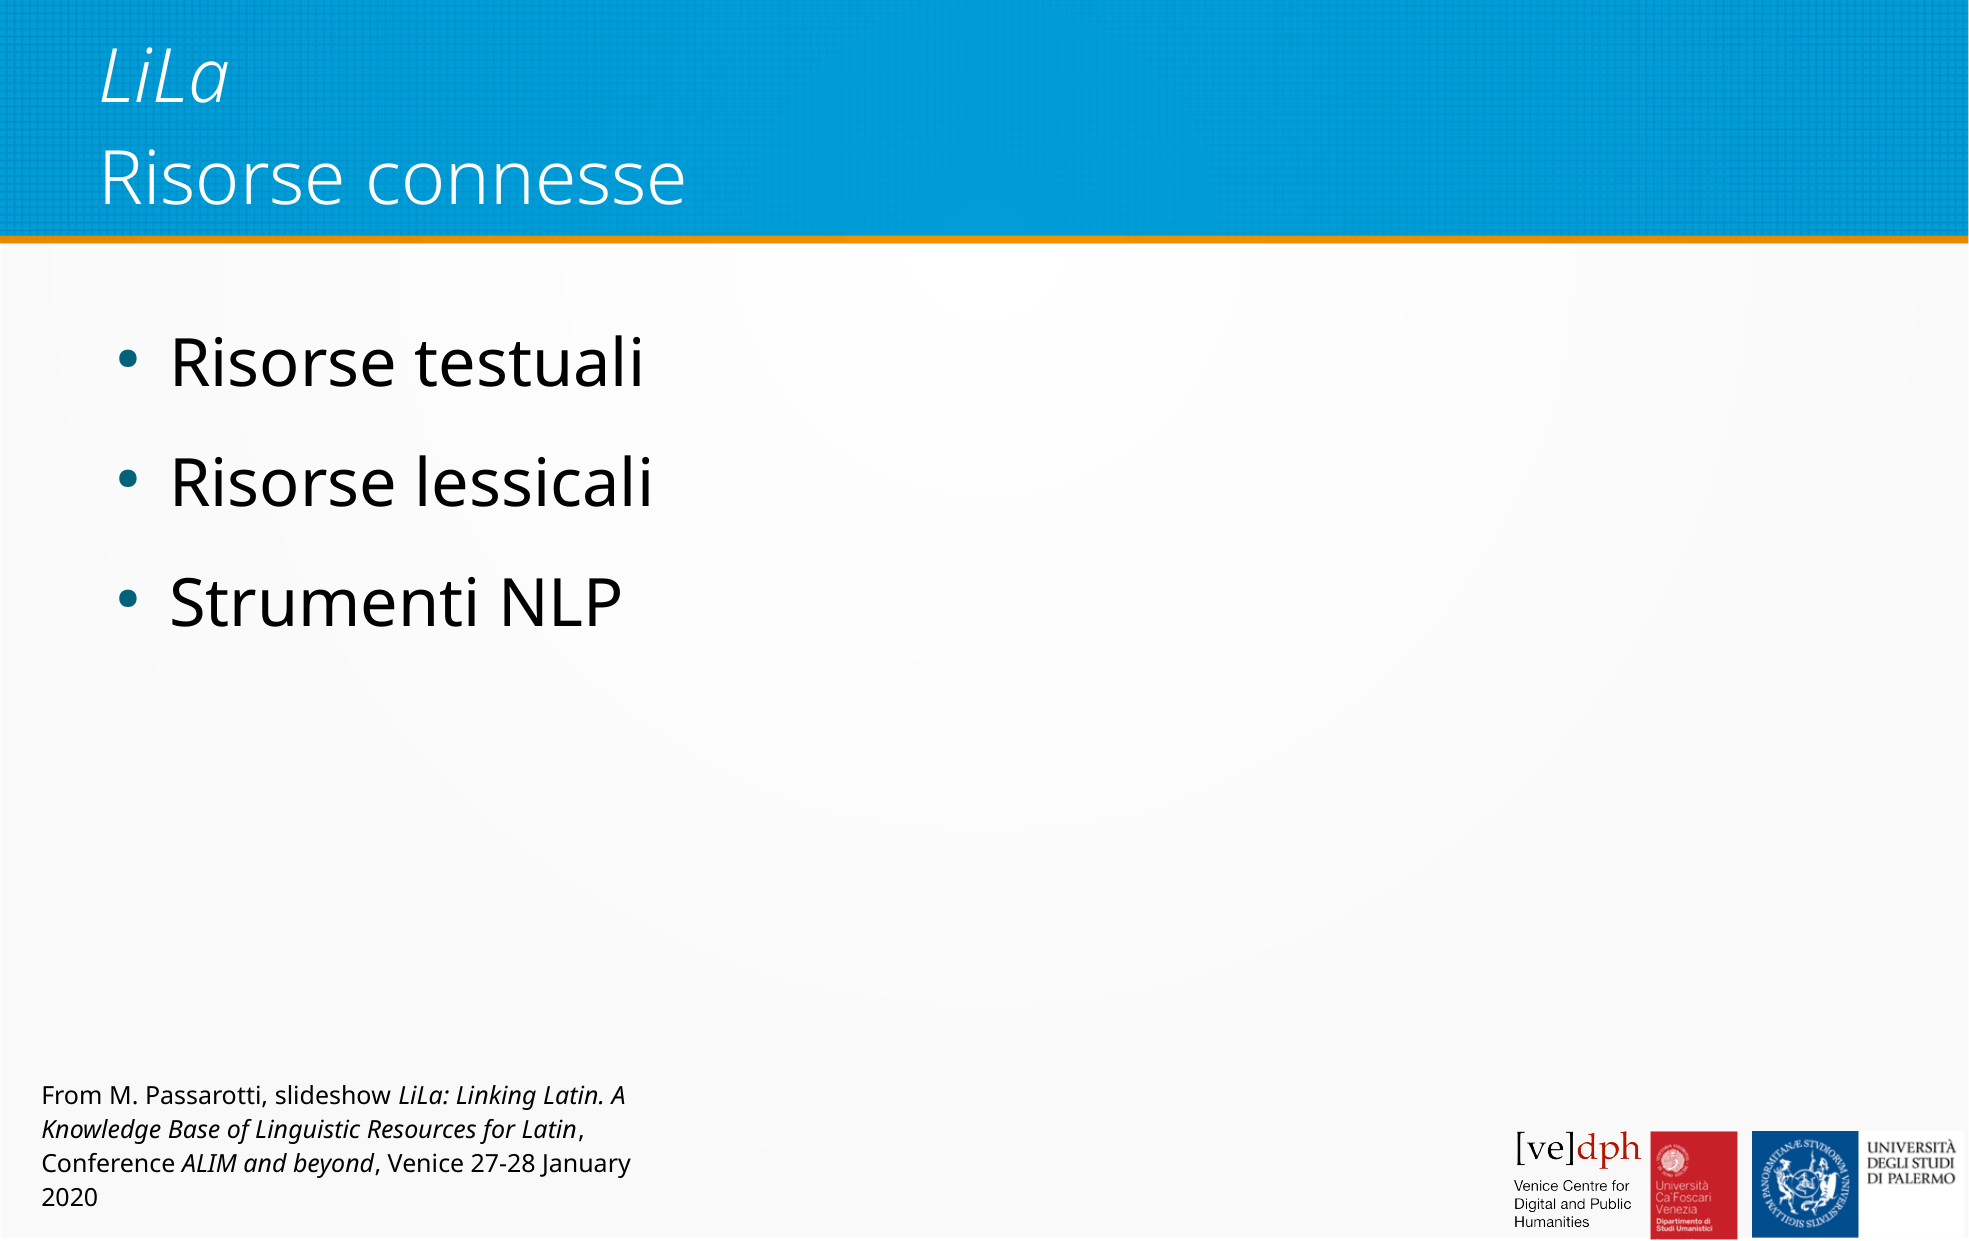

# LiLa Risorse connesse
Risorse testuali
Risorse lessicali
Strumenti NLP
From M. Passarotti, slideshow LiLa: Linking Latin. A Knowledge Base of Linguistic Resources for Latin, Conference ALIM and beyond, Venice 27-28 January 2020